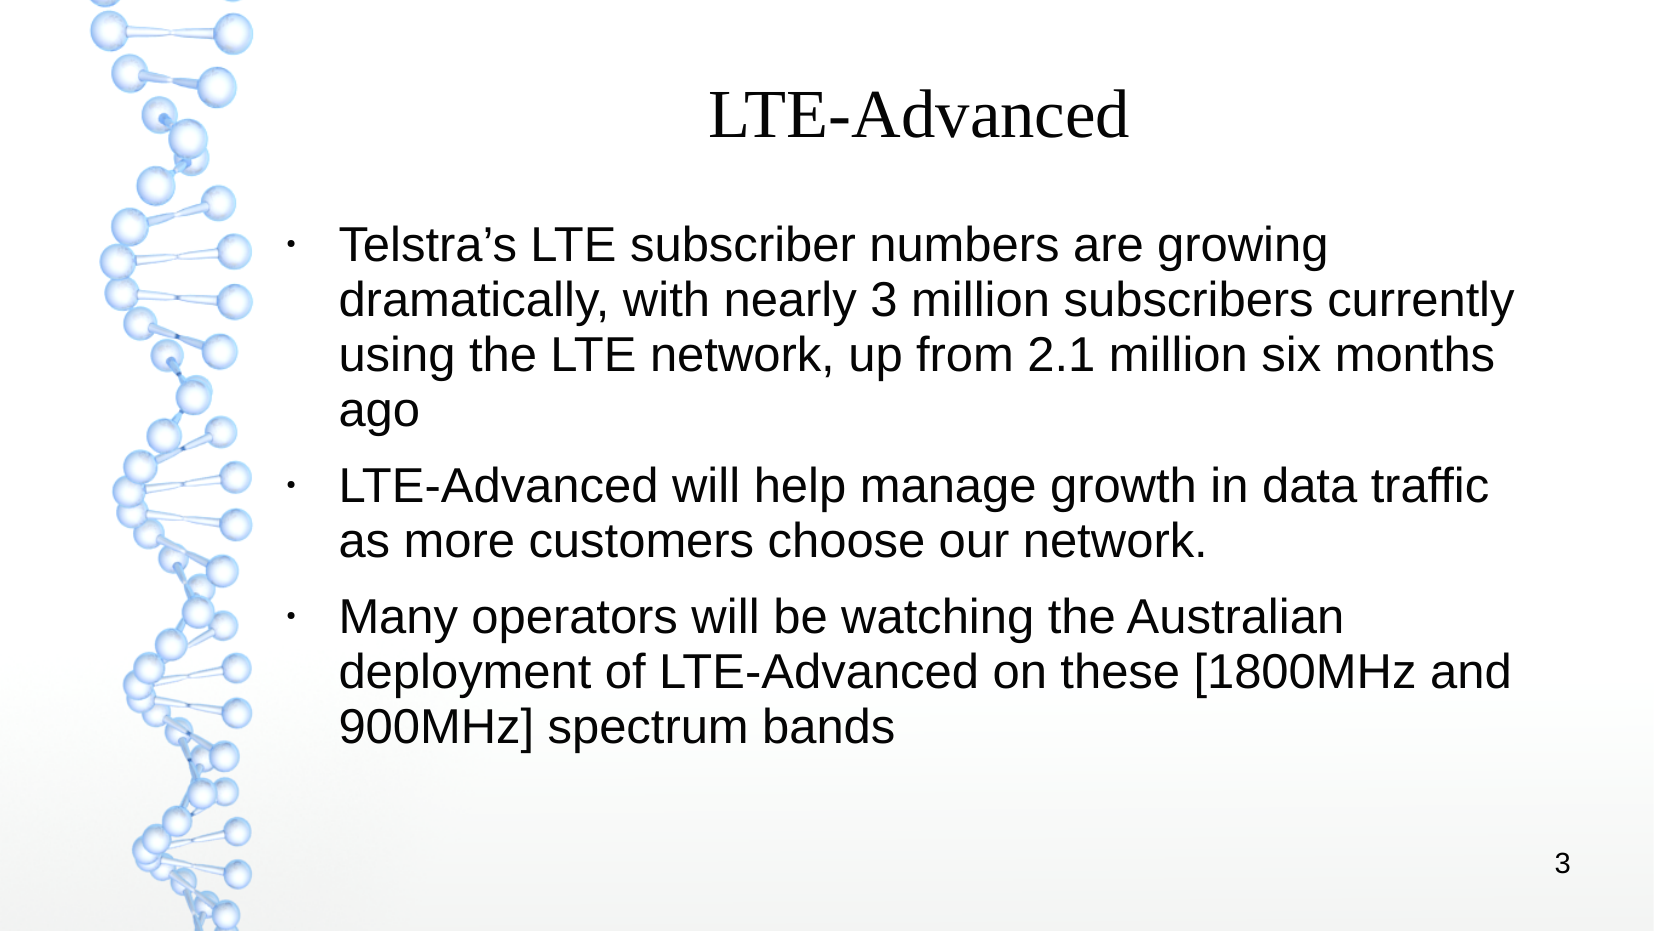

# LTE-Advanced
Telstra’s LTE subscriber numbers are growing dramatically, with nearly 3 million subscribers currently using the LTE network, up from 2.1 million six months ago
LTE-Advanced will help manage growth in data traffic as more customers choose our network.
Many operators will be watching the Australian deployment of LTE-Advanced on these [1800MHz and 900MHz] spectrum bands
3